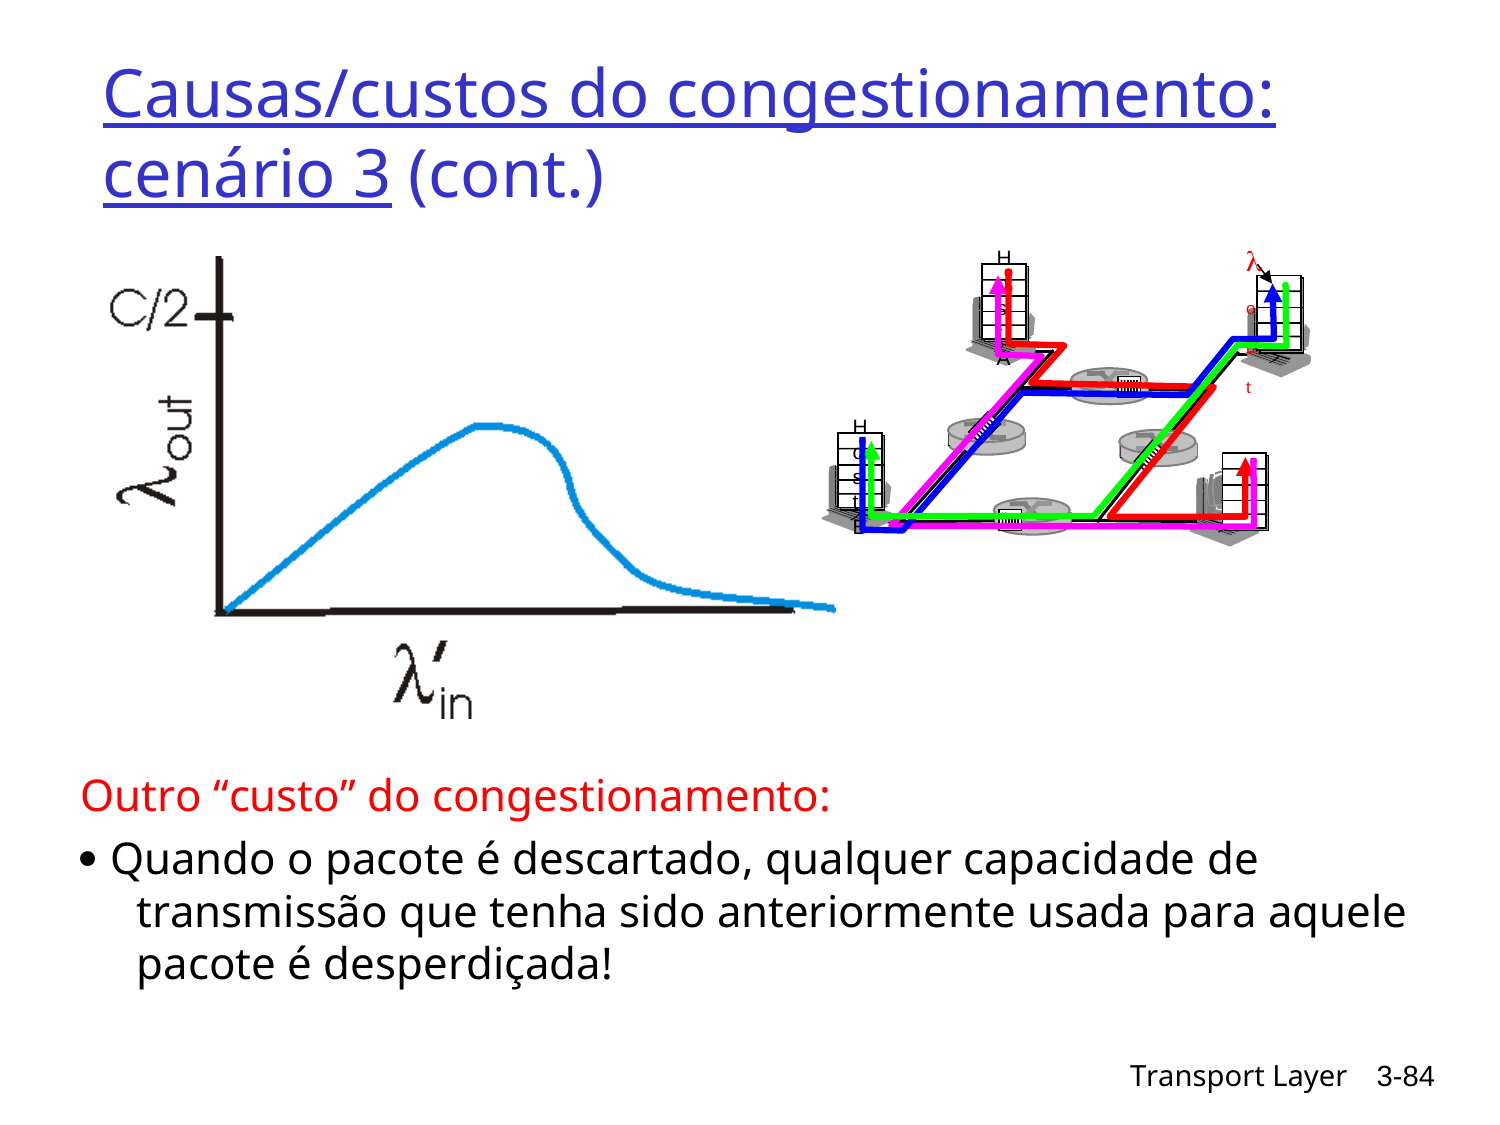

# Causas/custos do congestionamento: cenário 3 (cont.)
out
Host A
Host B
Outro “custo” do congestionamento:
 Quando o pacote é descartado, qualquer capacidade de transmissão que tenha sido anteriormente usada para aquele pacote é desperdiçada!
Transport Layer